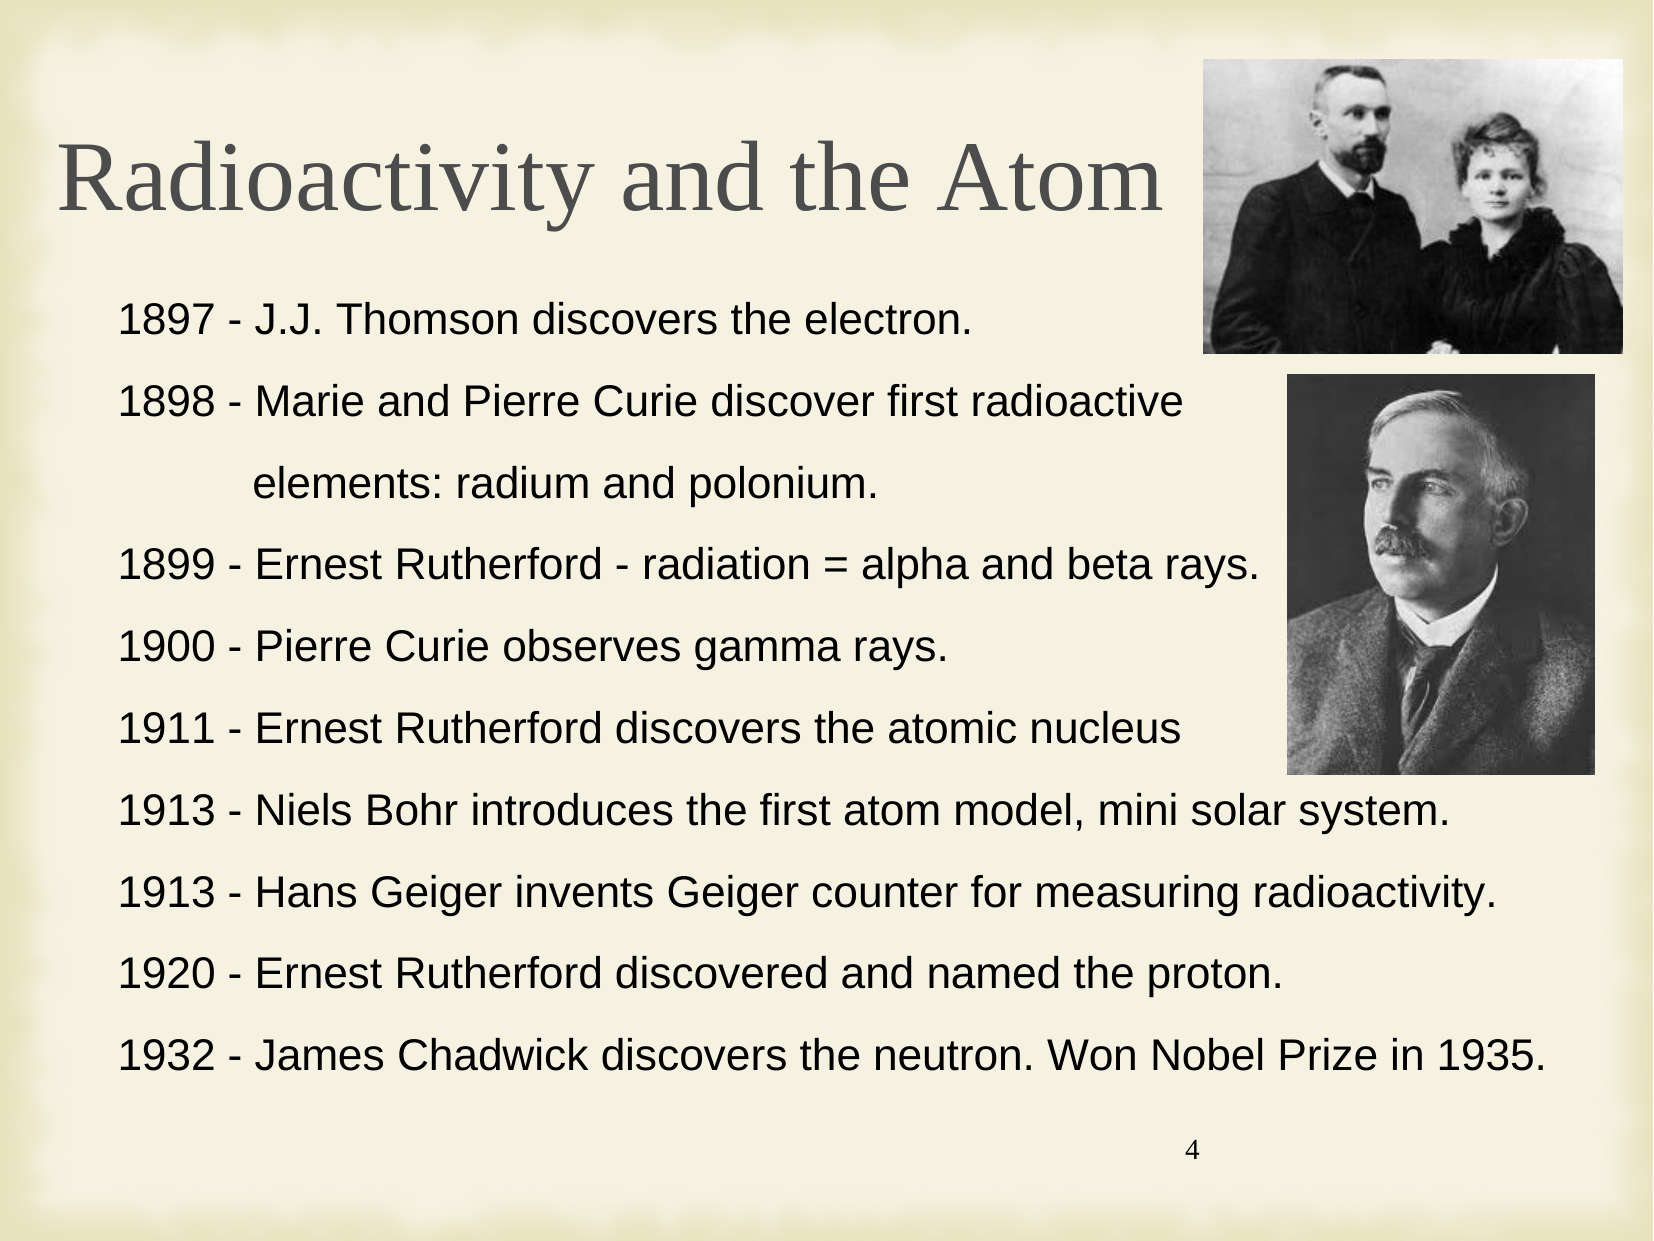

# Radioactivity and the Atom
1897 - J.J. Thomson discovers the electron.
1898 - Marie and Pierre Curie discover first radioactive
 elements: radium and polonium.
1899 - Ernest Rutherford - radiation = alpha and beta rays.
1900 - Pierre Curie observes gamma rays.
1911 - Ernest Rutherford discovers the atomic nucleus
1913 - Niels Bohr introduces the first atom model, mini solar system.
1913 - Hans Geiger invents Geiger counter for measuring radioactivity.
1920 - Ernest Rutherford discovered and named the proton.
1932 - James Chadwick discovers the neutron. Won Nobel Prize in 1935.